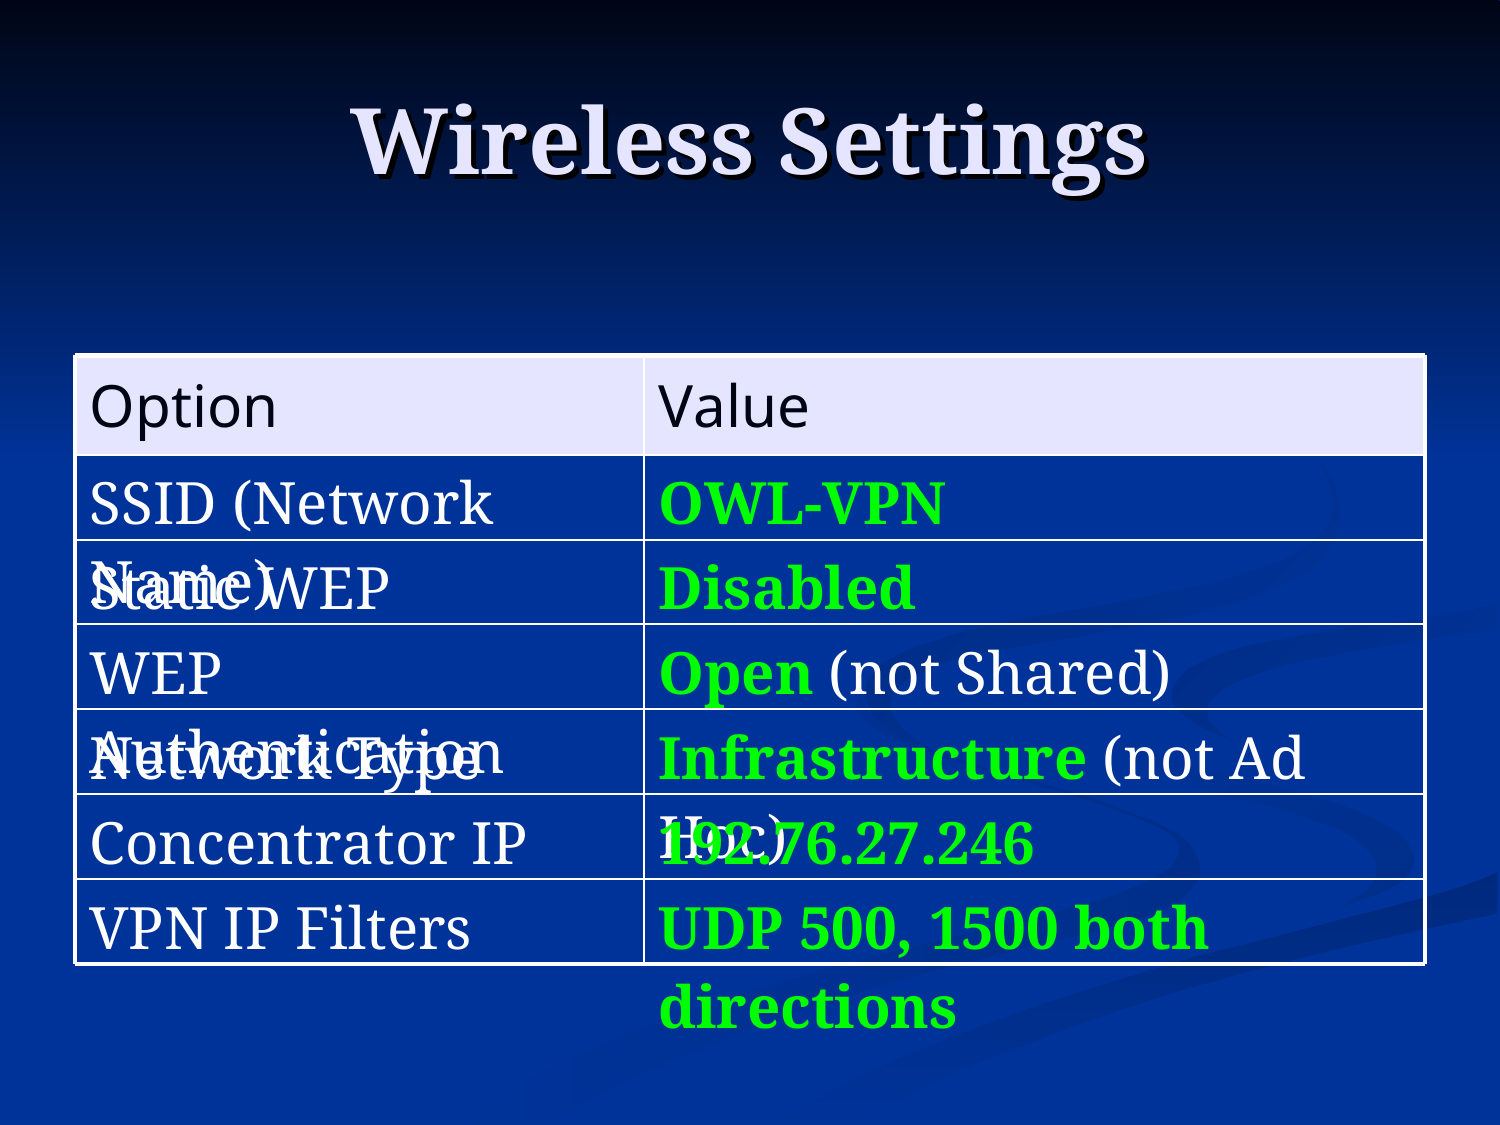

# Wireless Settings
Option
Value
SSID (Network Name)
OWL-VPN
Static WEP
Disabled
WEP Authentication
Open (not Shared)
Network Type
Infrastructure (not Ad Hoc)
Concentrator IP
192.76.27.246
VPN IP Filters
UDP 500, 1500 both directions